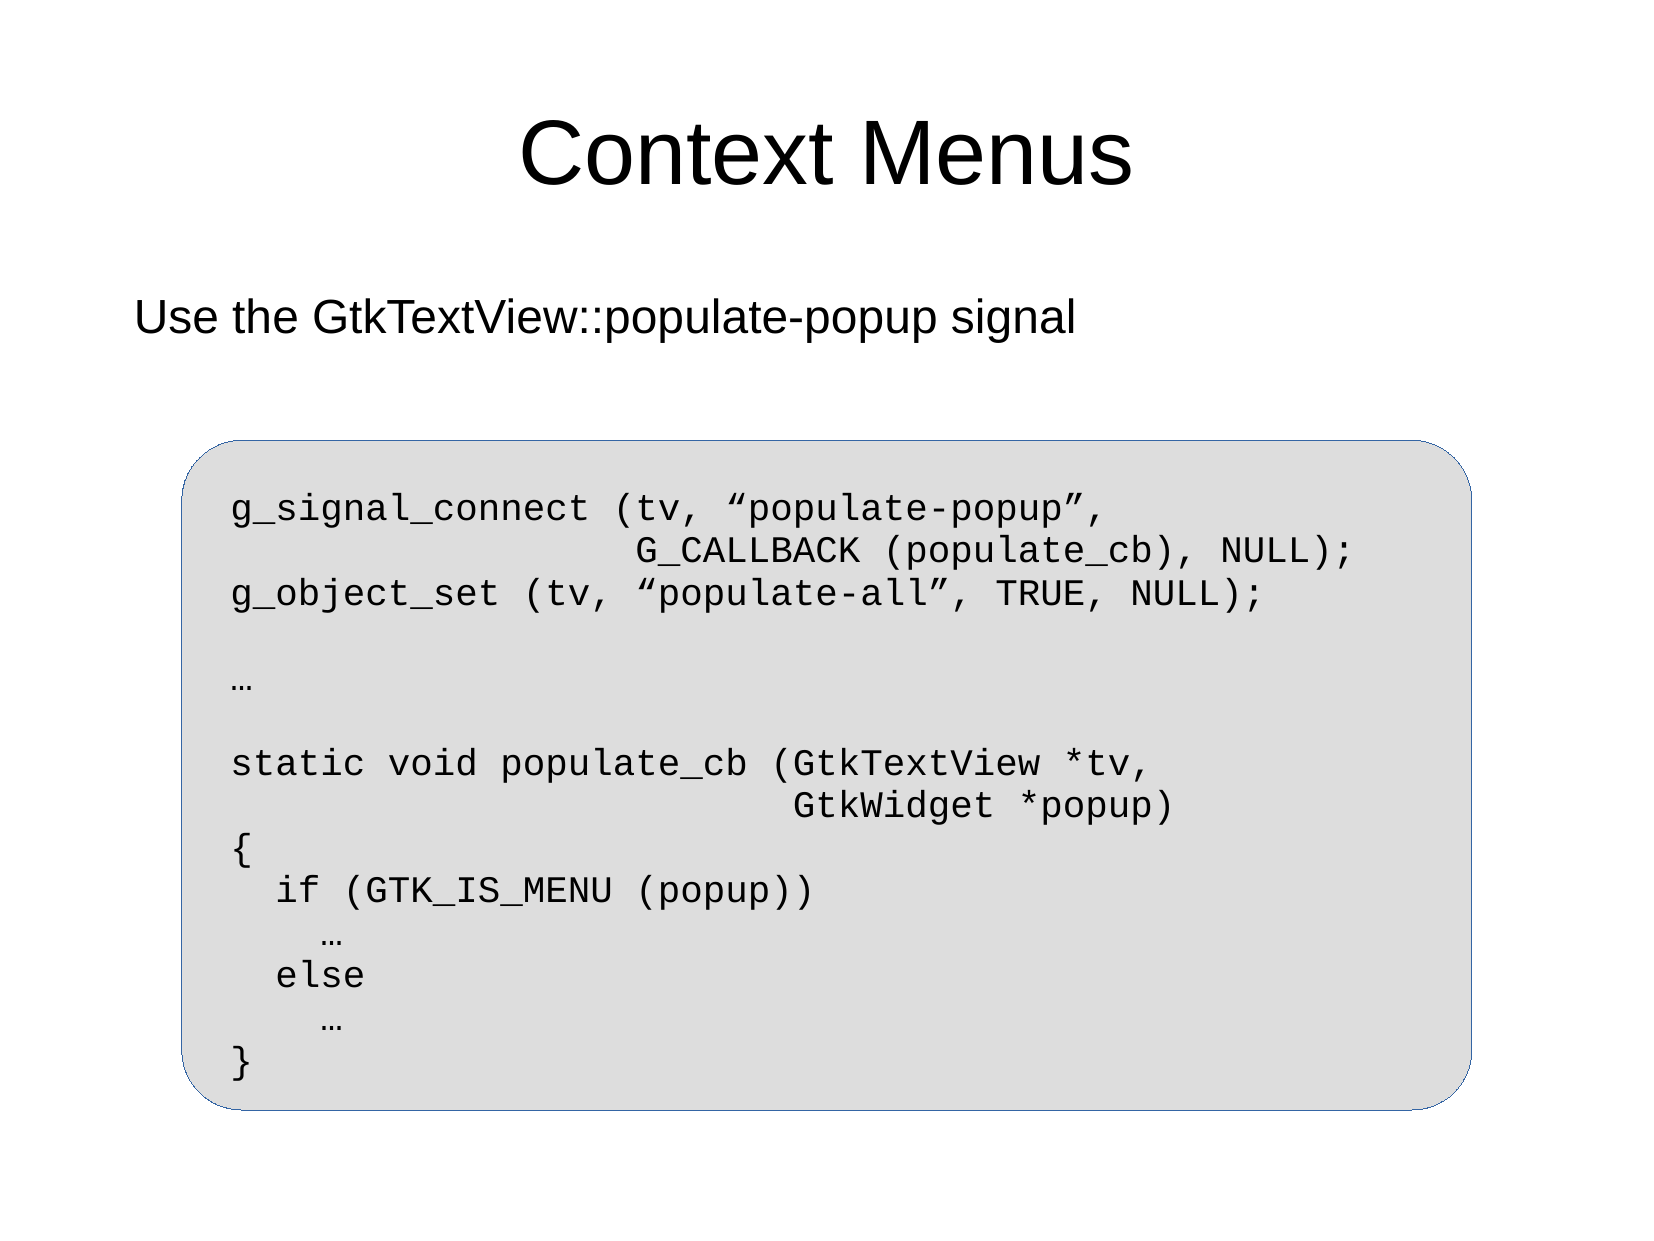

# Context Menus
Use the GtkTextView::populate-popup signal
g_signal_connect (tv, “populate-popup”,
 G_CALLBACK (populate_cb), NULL);
g_object_set (tv, “populate-all”, TRUE, NULL);
…
static void populate_cb (GtkTextView *tv,
 GtkWidget *popup)
{
 if (GTK_IS_MENU (popup))
 …
 else
 …
}